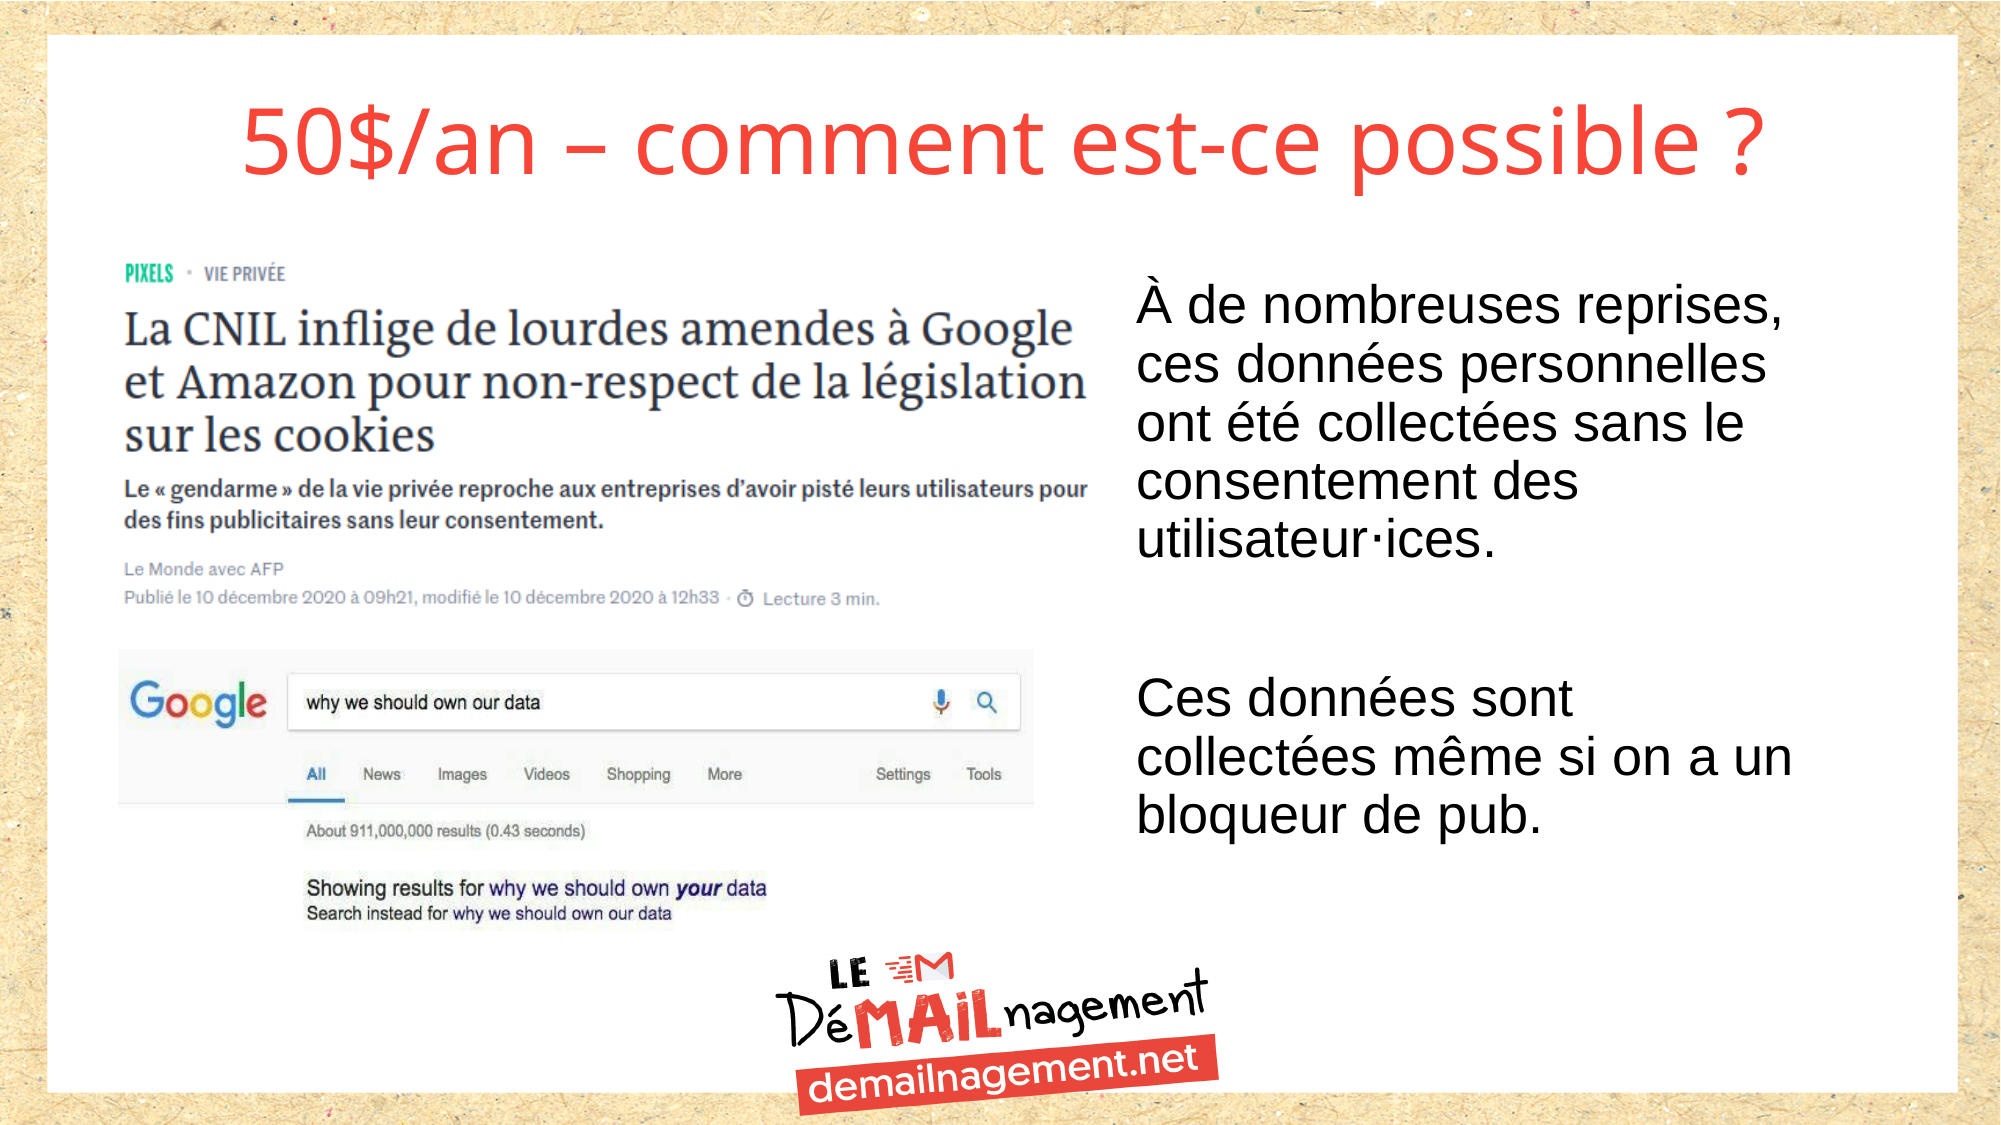

50$/an – comment est-ce possible ?
# À de nombreuses reprises, ces données personnelles ont été collectées sans le consentement des utilisateur⋅ices.
Ces données sont collectées même si on a un bloqueur de pub.